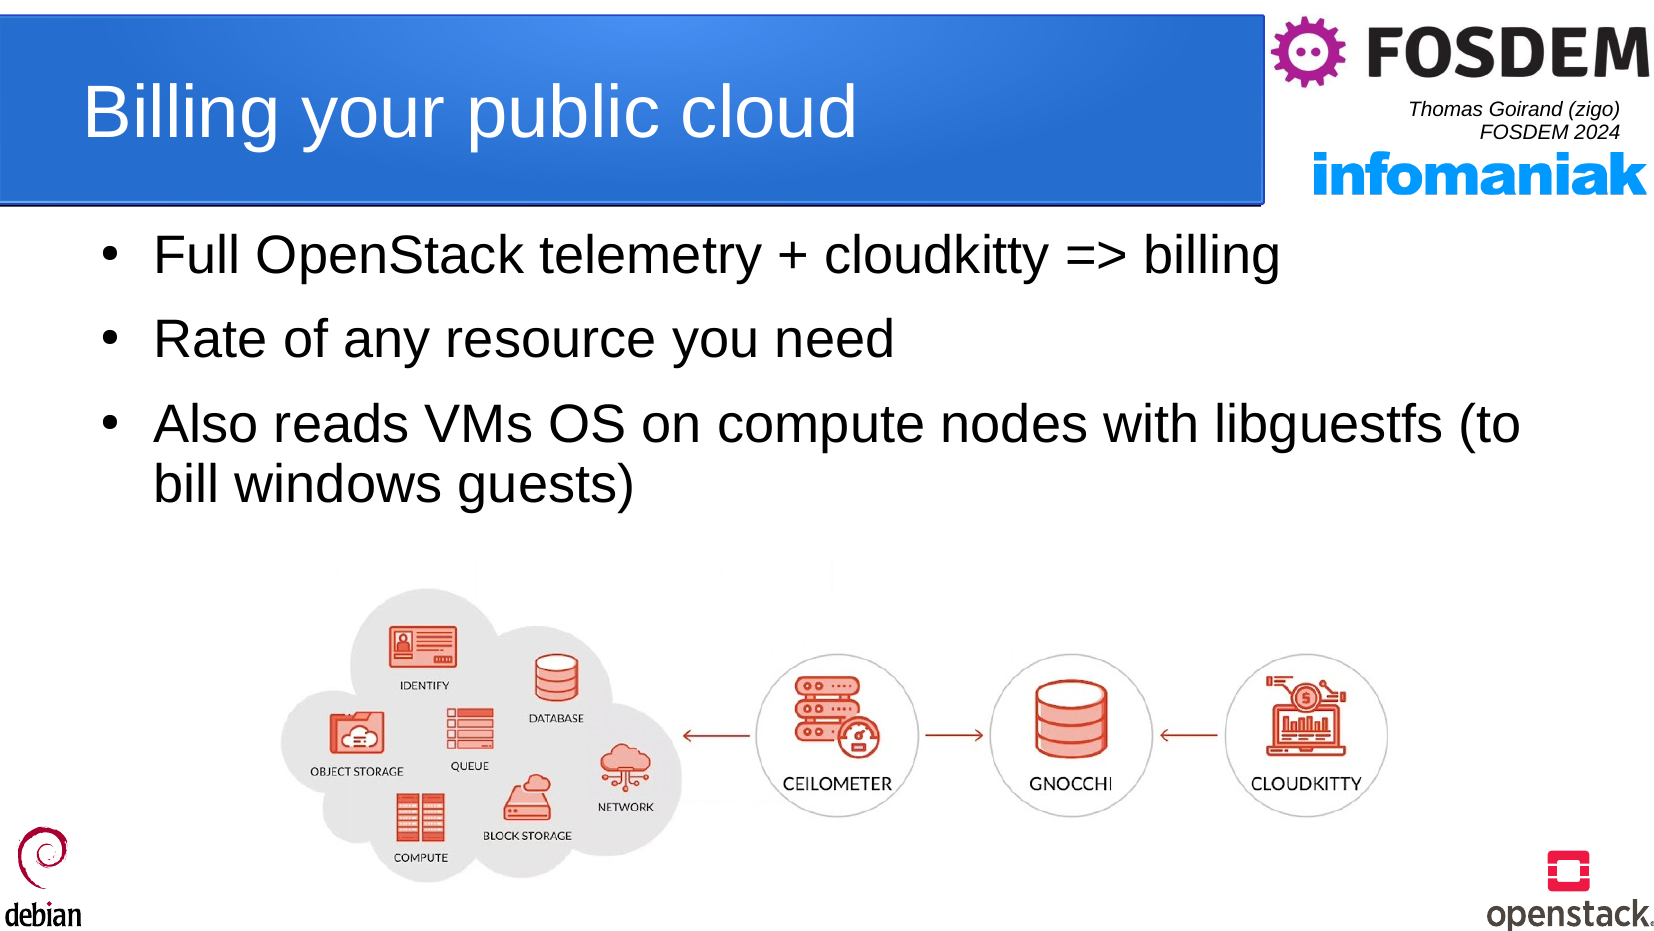

# Billing your public cloud
Full OpenStack telemetry + cloudkitty => billing
Rate of any resource you need
Also reads VMs OS on compute nodes with libguestfs (to bill windows guests)